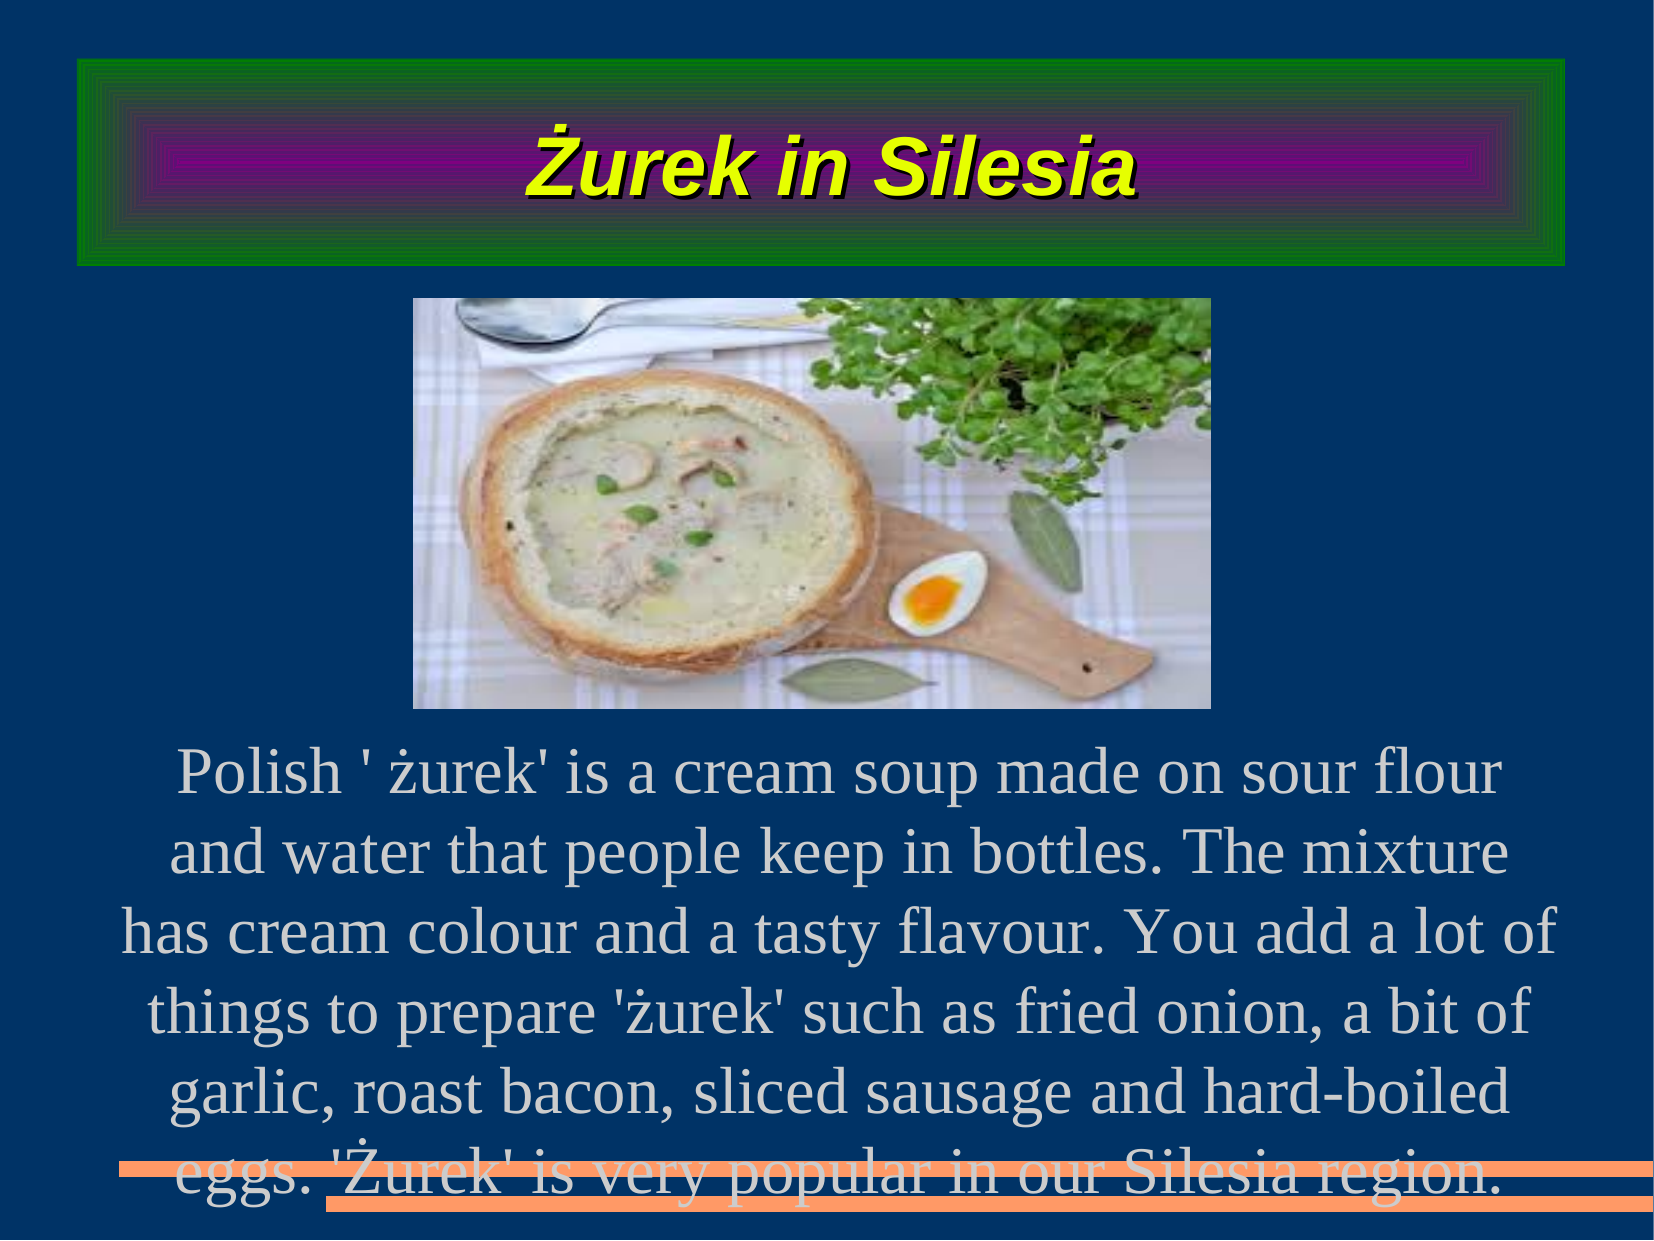

# Żurek in Silesia
Polish ' żurek' is a cream soup made on sour flour and water that people keep in bottles. The mixture has cream colour and a tasty flavour. You add a lot of things to prepare 'żurek' such as fried onion, a bit of garlic, roast bacon, sliced sausage and hard-boiled eggs. 'Żurek' is very popular in our Silesia region.